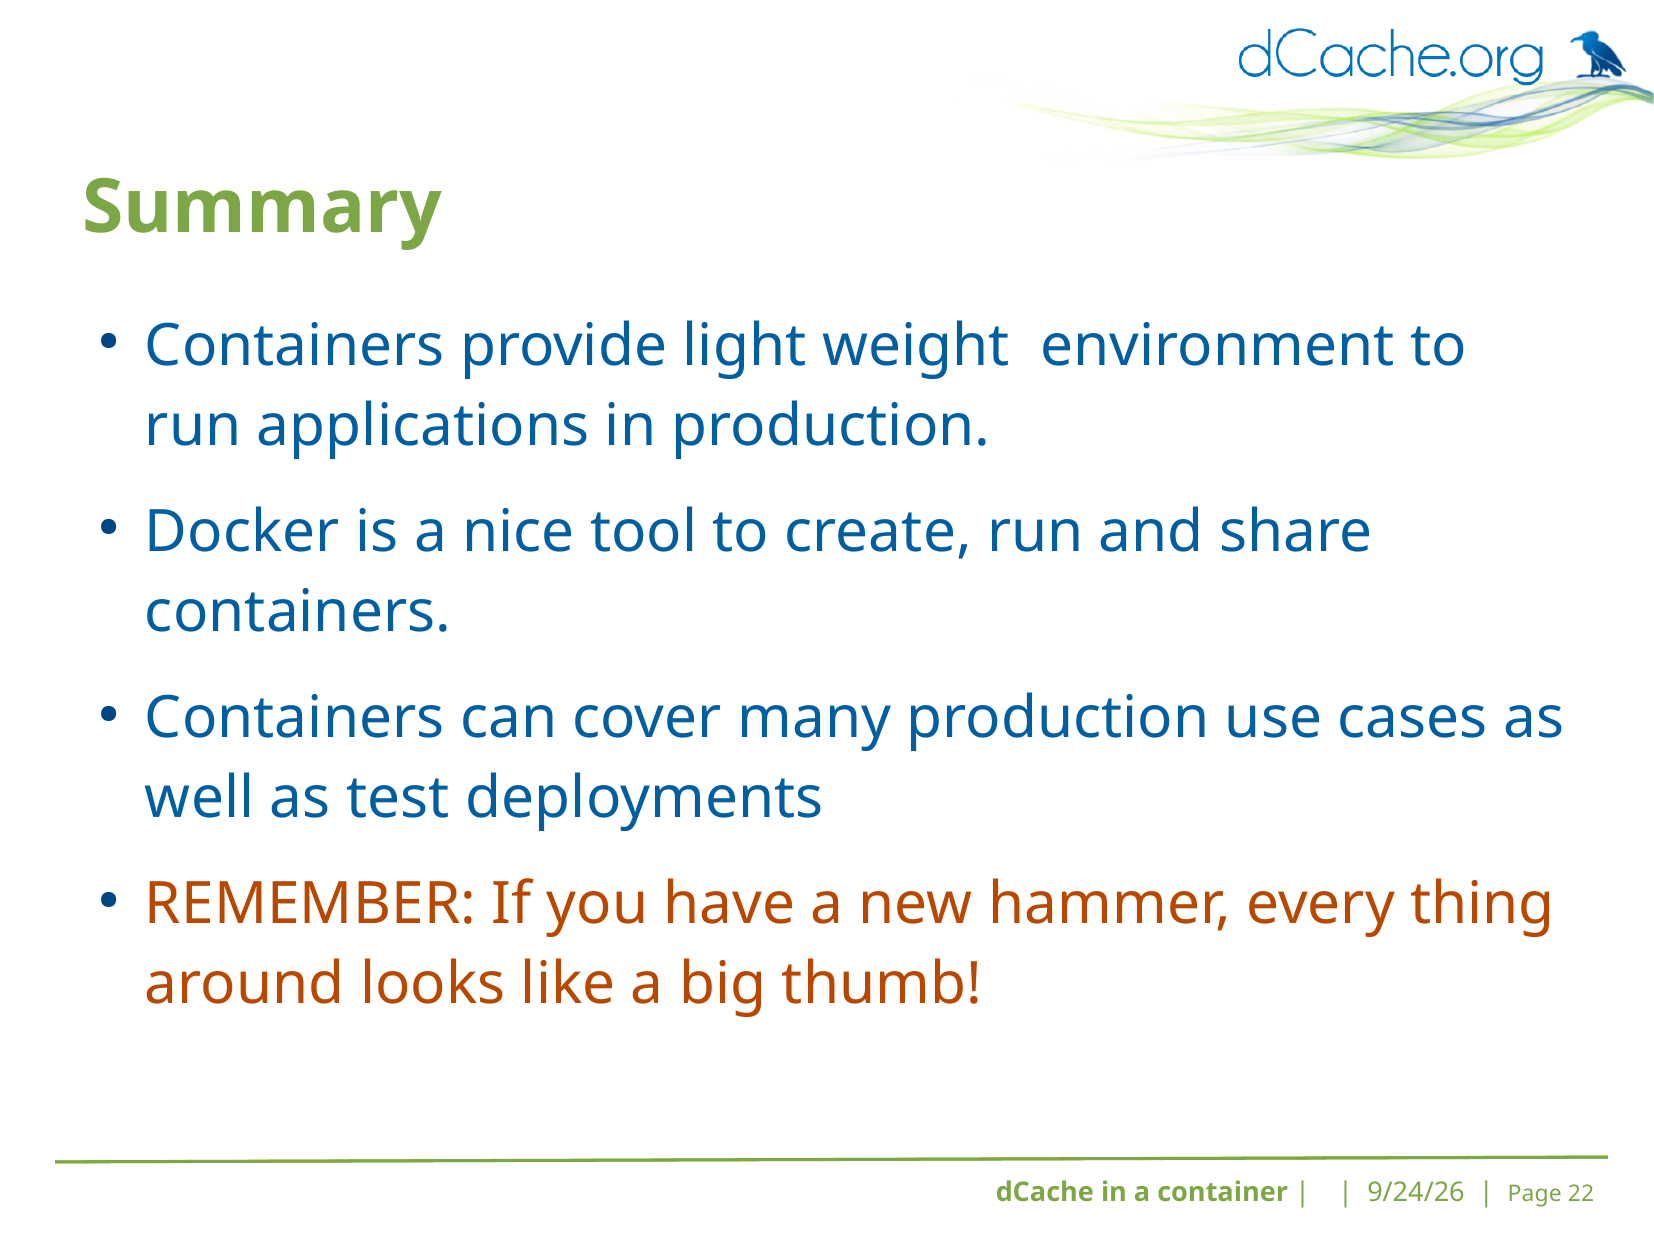

# Summary
Containers provide light weight environment to run applications in production.
Docker is a nice tool to create, run and share containers.
Containers can cover many production use cases as well as test deployments
REMEMBER: If you have a new hammer, every thing around looks like a big thumb!
22